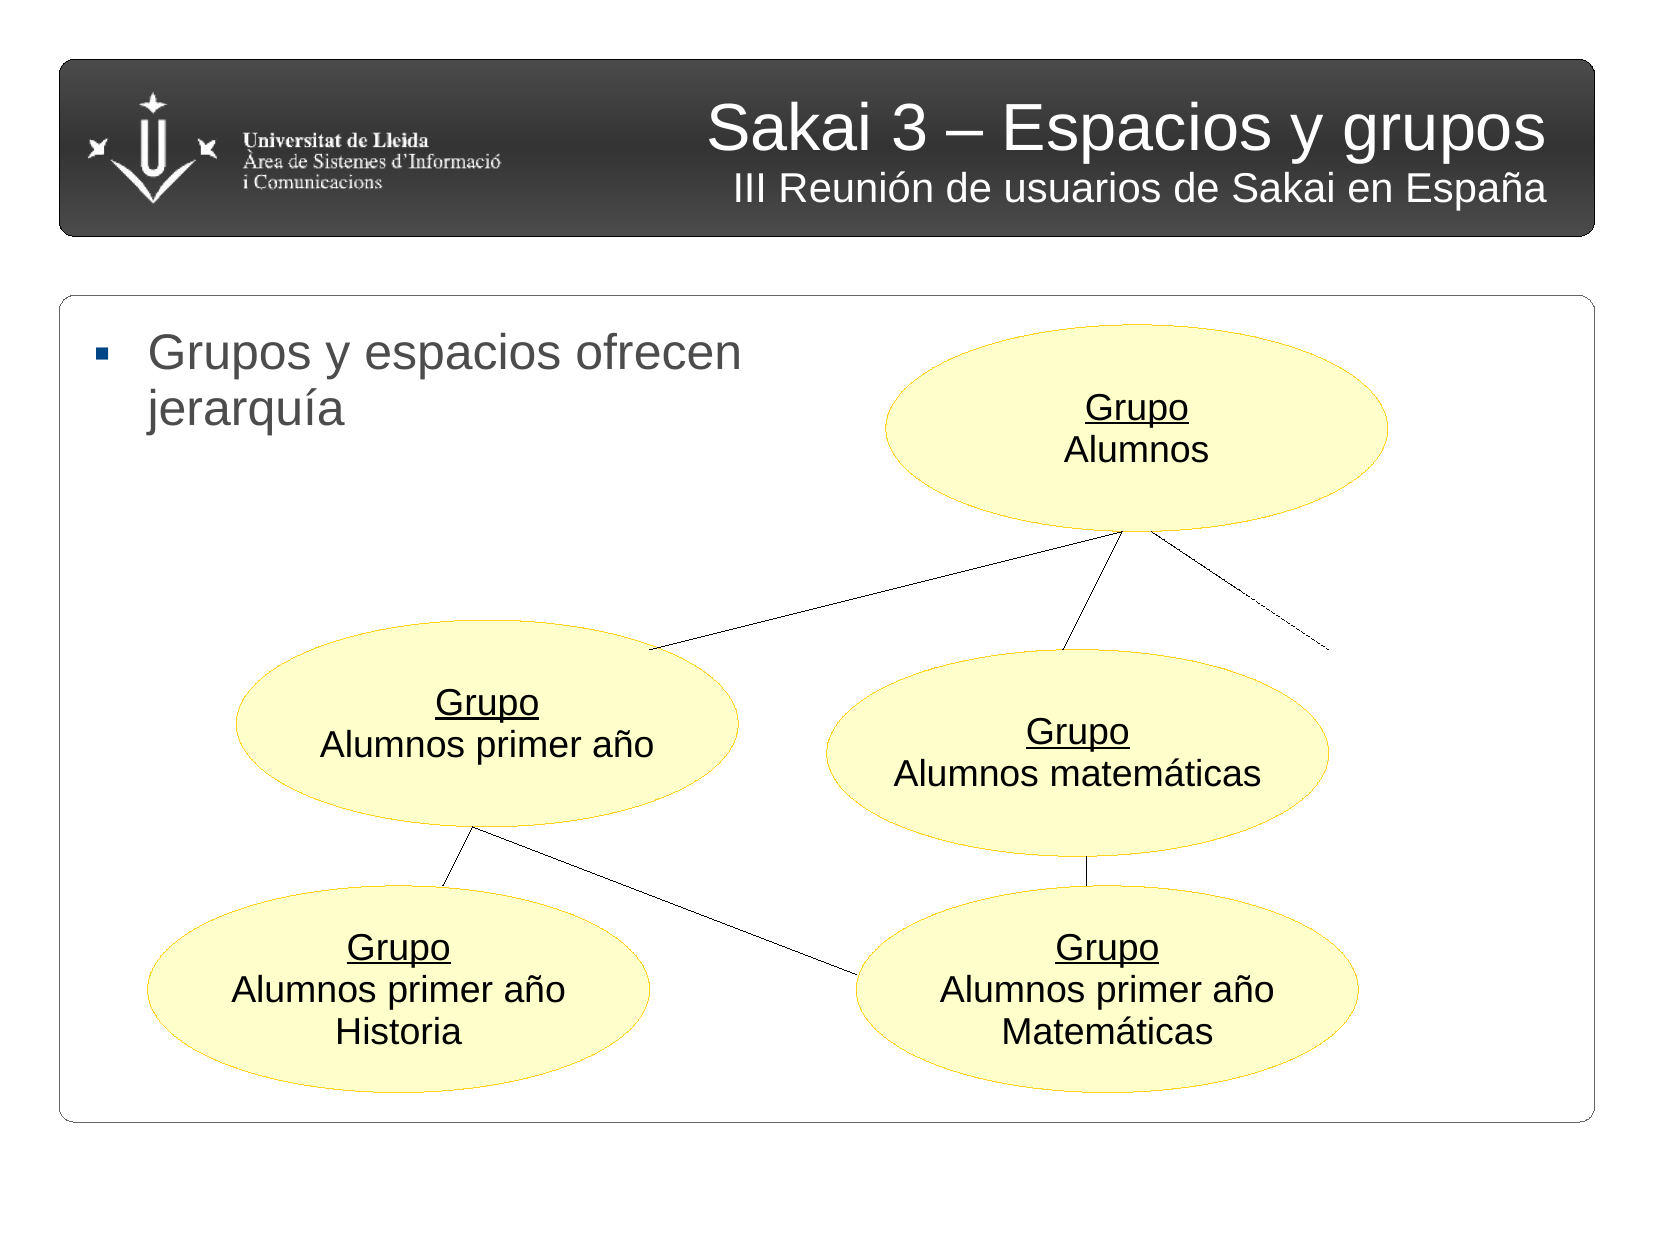

# Sakai 3 – Espacios y grupos III Reunión de usuarios de Sakai en España
Grupos y espacios ofrecen jerarquía
Grupo
Alumnos
Grupo
Alumnos primer año
Grupo
Alumnos matemáticas
Grupo
Alumnos primer año
Historia
Grupo
Alumnos primer año
Matemáticas